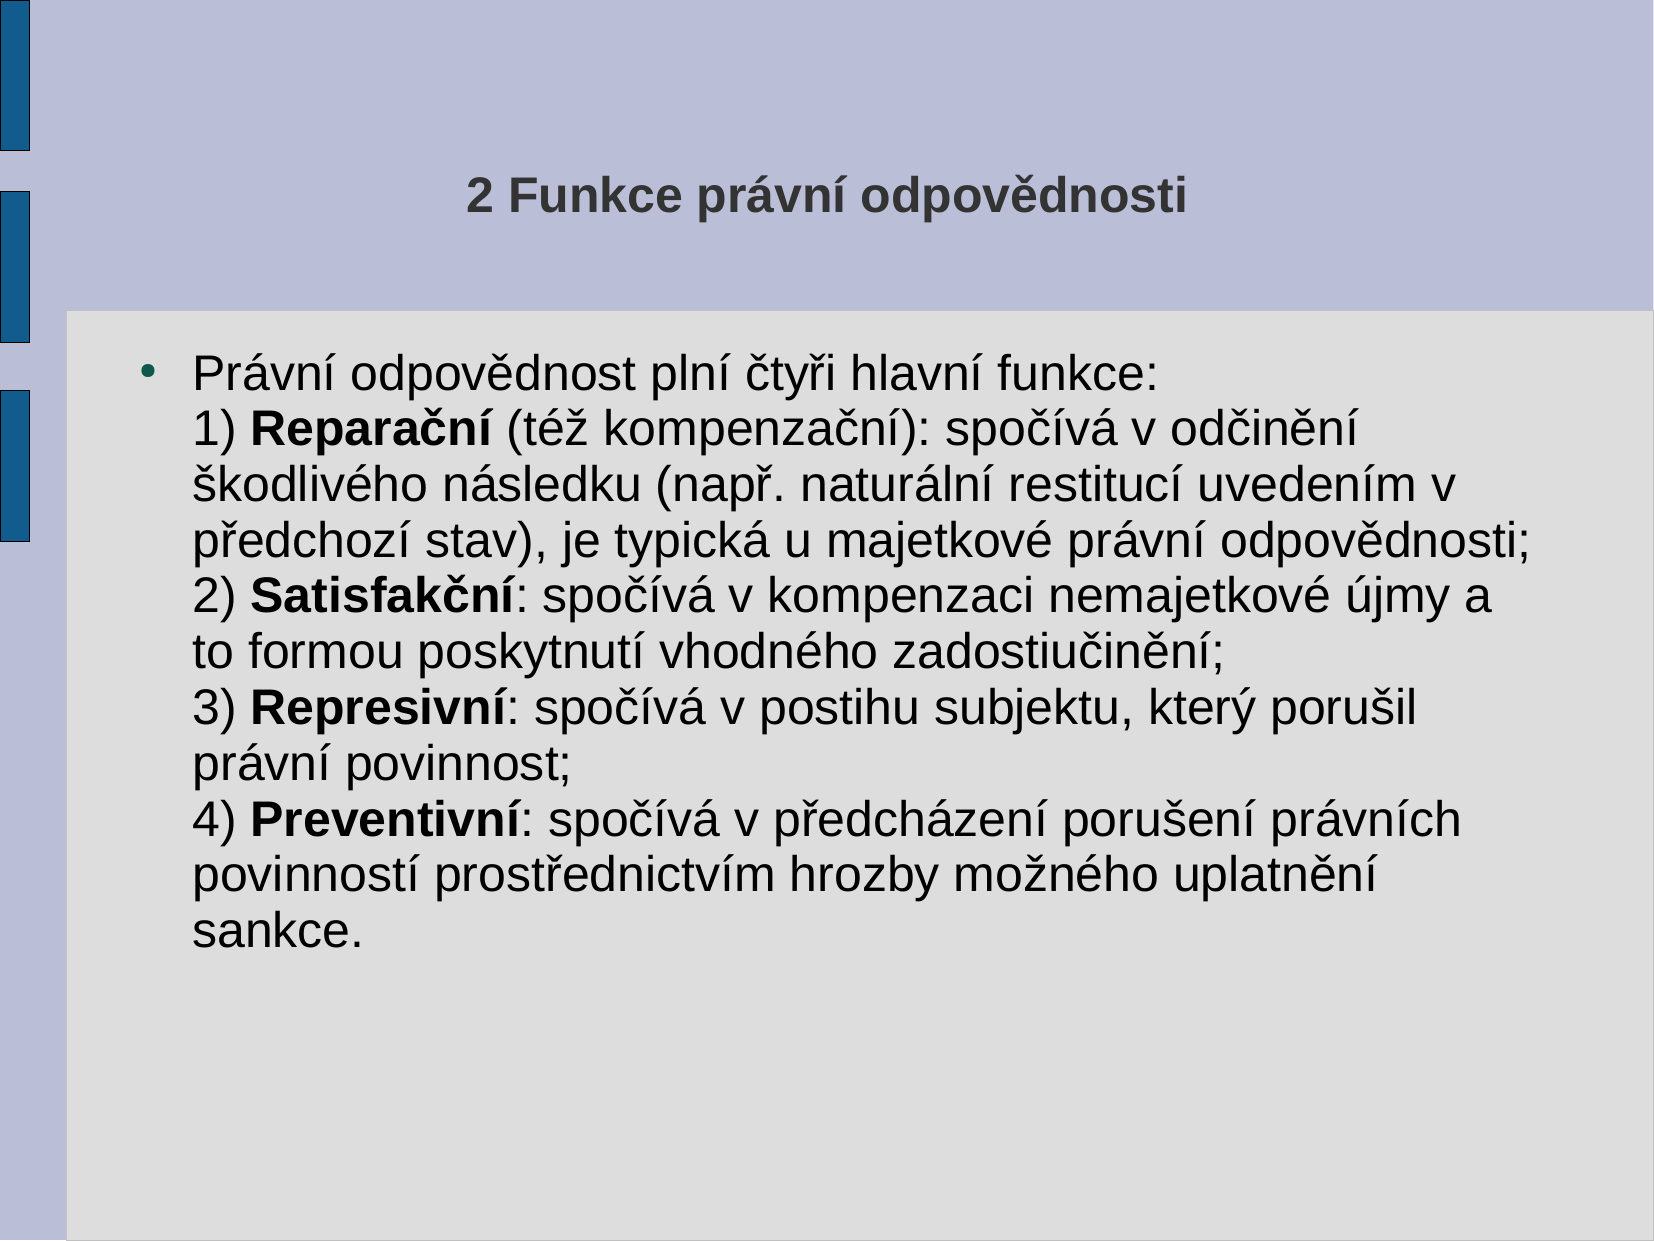

# 2 Funkce právní odpovědnosti
Právní odpovědnost plní čtyři hlavní funkce:
1) Reparační (též kompenzační): spočívá v odčinění škodlivého následku (např. naturální restitucí uvedením v předchozí stav), je typická u majetkové právní odpovědnosti;
2) Satisfakční: spočívá v kompenzaci nemajetkové újmy a to formou poskytnutí vhodného zadostiučinění;
3) Represivní: spočívá v postihu subjektu, který porušil právní povinnost;
4) Preventivní: spočívá v předcházení porušení právních povinností prostřednictvím hrozby možného uplatnění sankce.